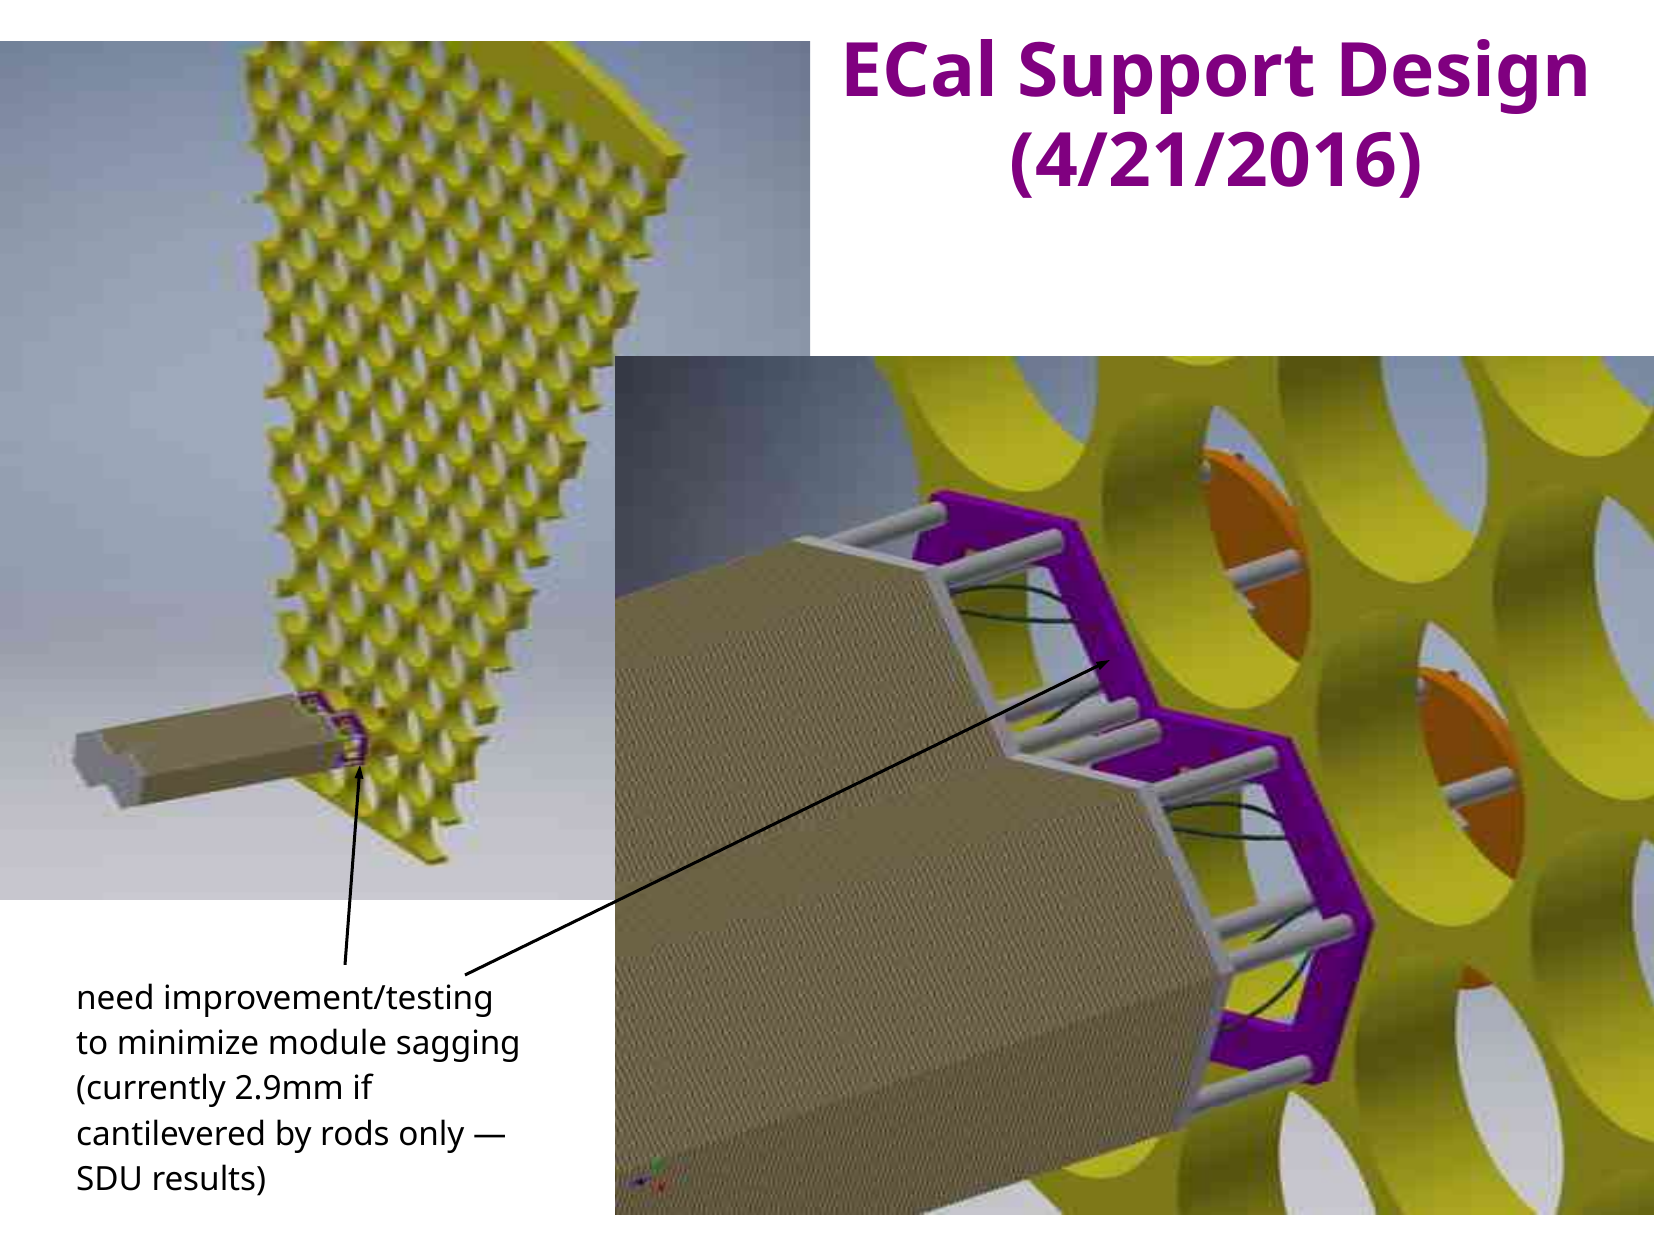

# ECal Support Design (4/21/2016)
need improvement/testing to minimize module sagging (currently 2.9mm if cantilevered by rods only ― SDU results)